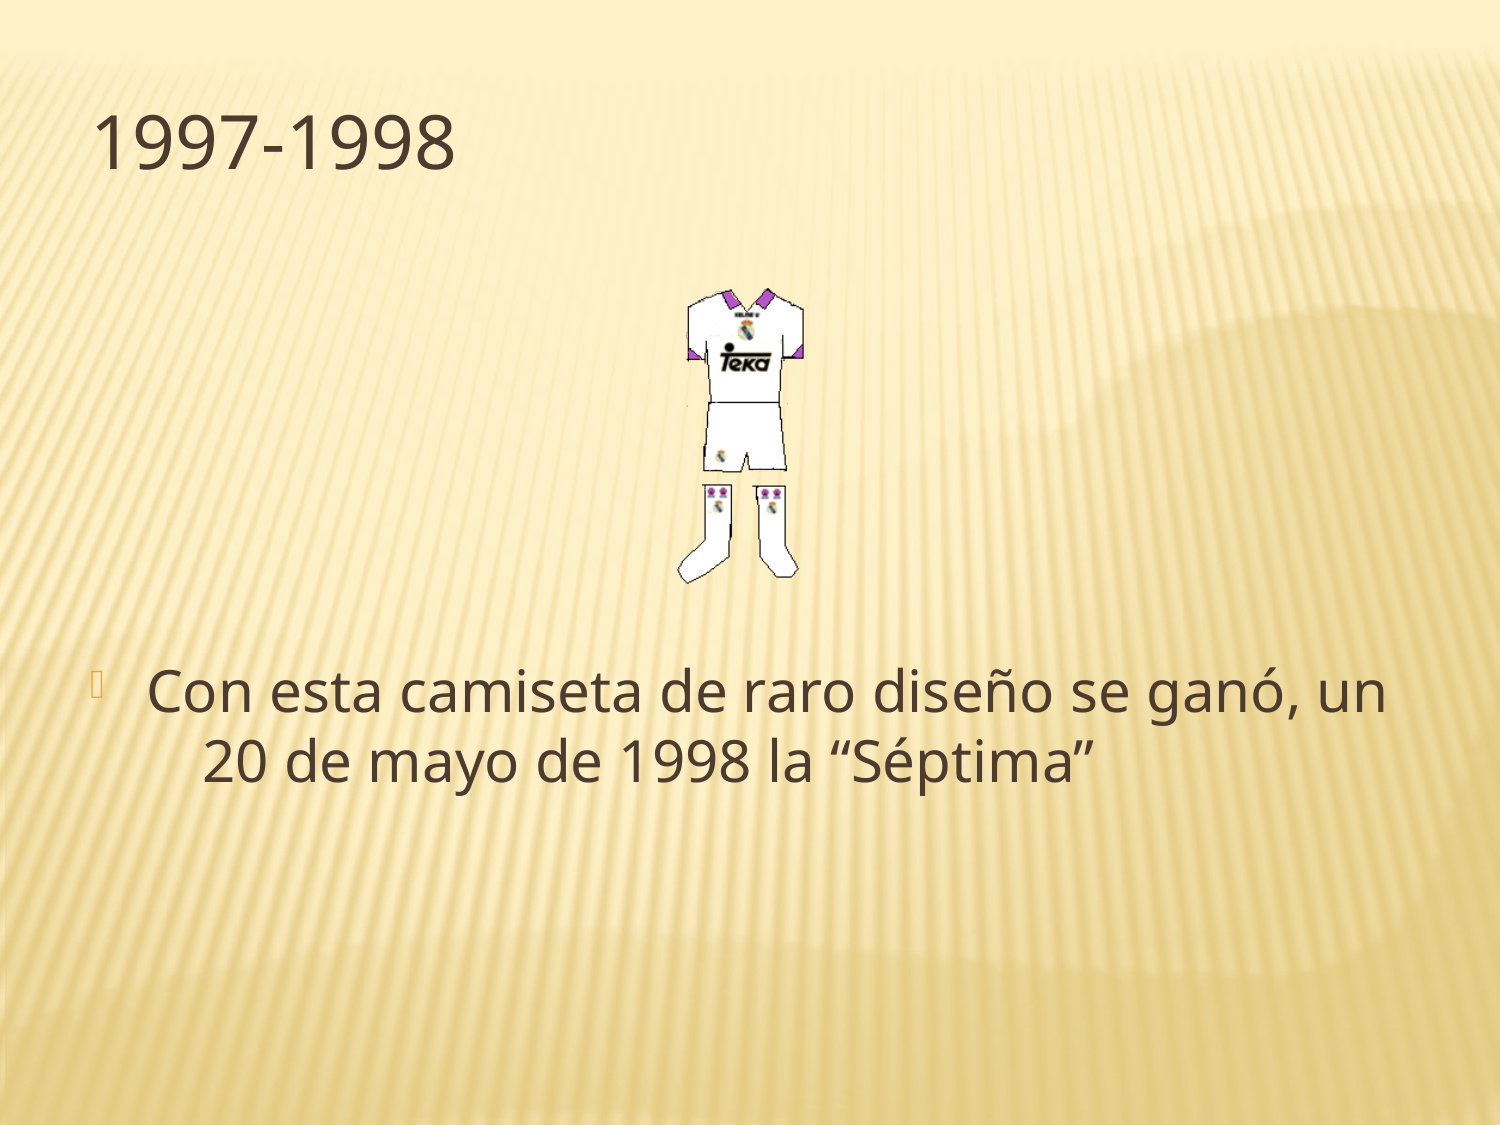

# 1997-1998
Con esta camiseta de raro diseño se ganó, un 20 de mayo de 1998 la “Séptima”